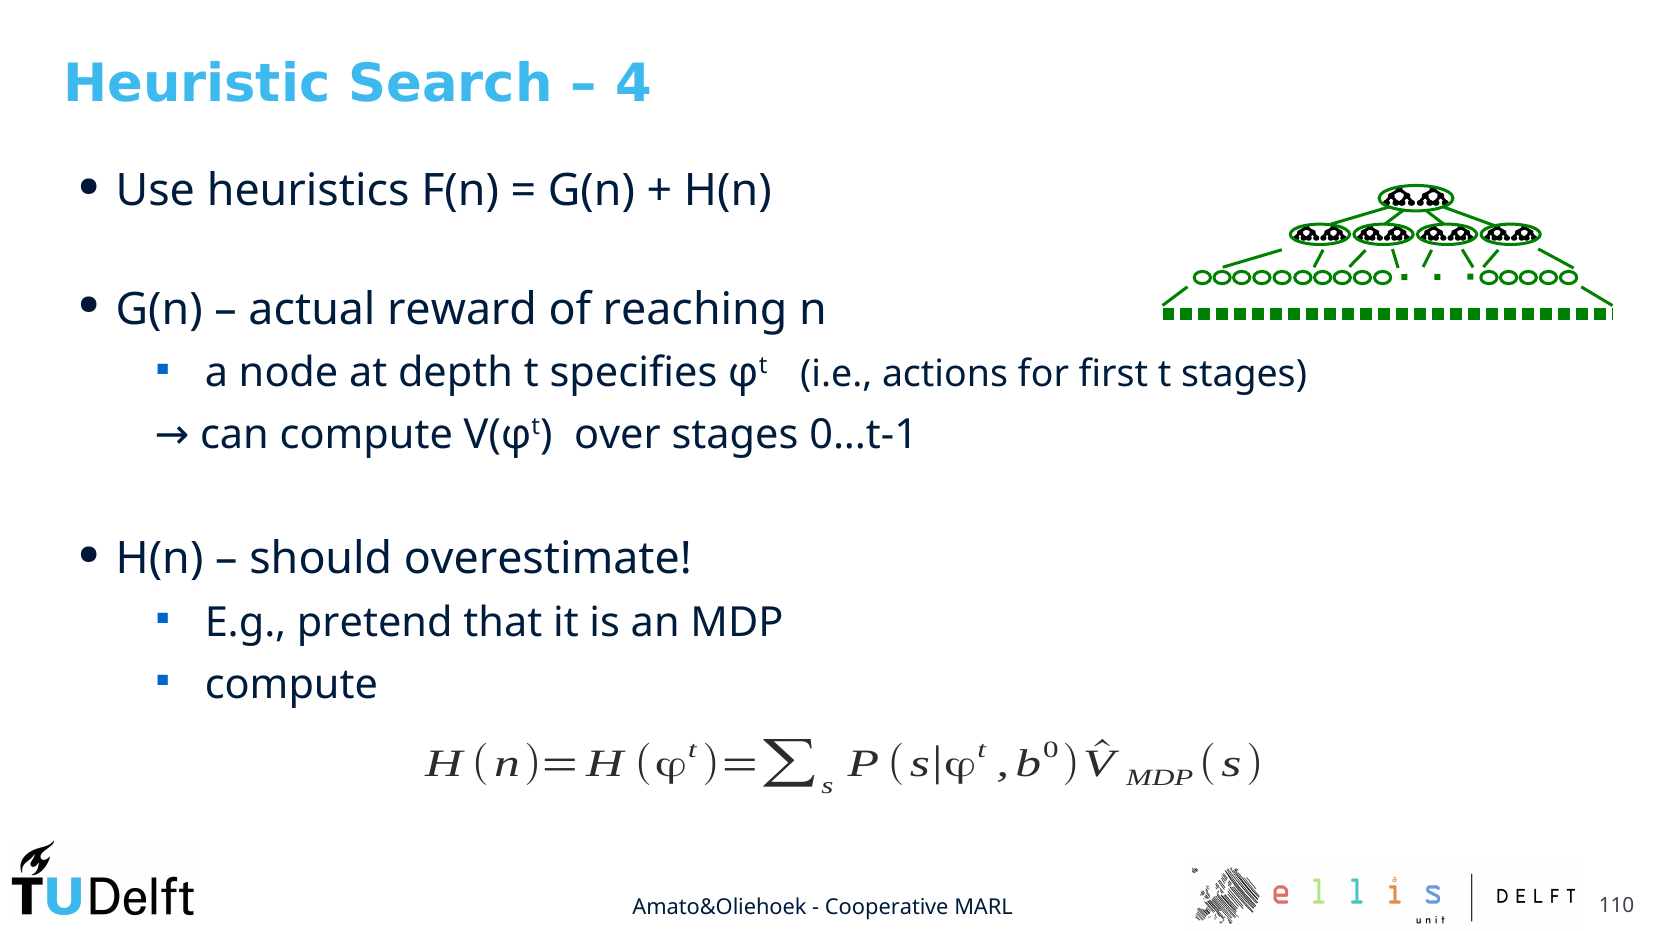

# Heuristic Search – 4
Use heuristics F(n) = G(n) + H(n)
G(n) – actual reward of reaching n
a node at depth t specifies φt (i.e., actions for first t stages)
→ can compute V(φt) over stages 0...t-1
H(n) – should overestimate!
E.g., pretend that it is an MDP
compute
Amato&Oliehoek - Cooperative MARL